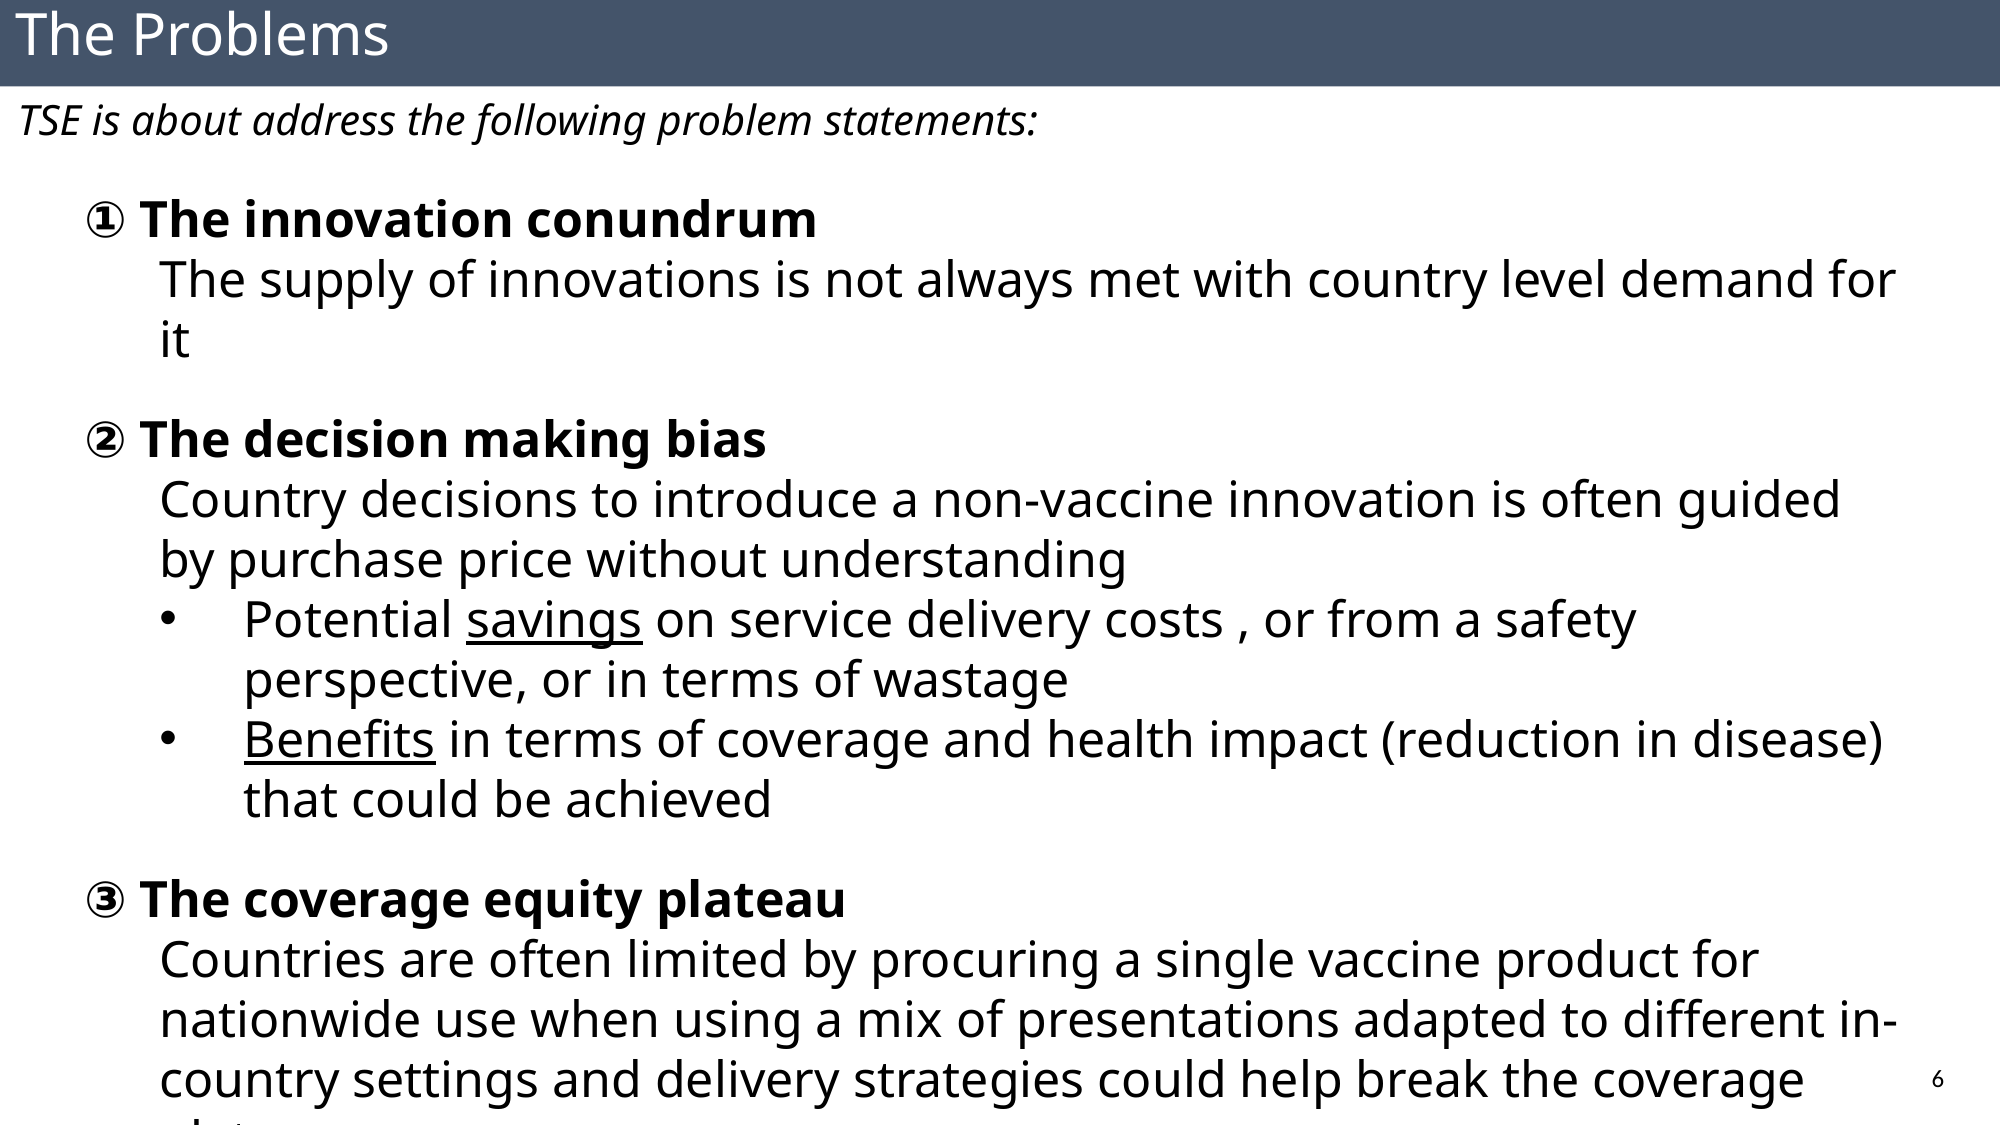

The Problems
TSE is about address the following problem statements:
① The innovation conundrum
The supply of innovations is not always met with country level demand for it
② The decision making bias
Country decisions to introduce a non-vaccine innovation is often guided by purchase price without understanding
Potential savings on service delivery costs , or from a safety perspective, or in terms of wastage
Benefits in terms of coverage and health impact (reduction in disease) that could be achieved
③ The coverage equity plateau
Countries are often limited by procuring a single vaccine product for nationwide use when using a mix of presentations adapted to different in-country settings and delivery strategies could help break the coverage plateau